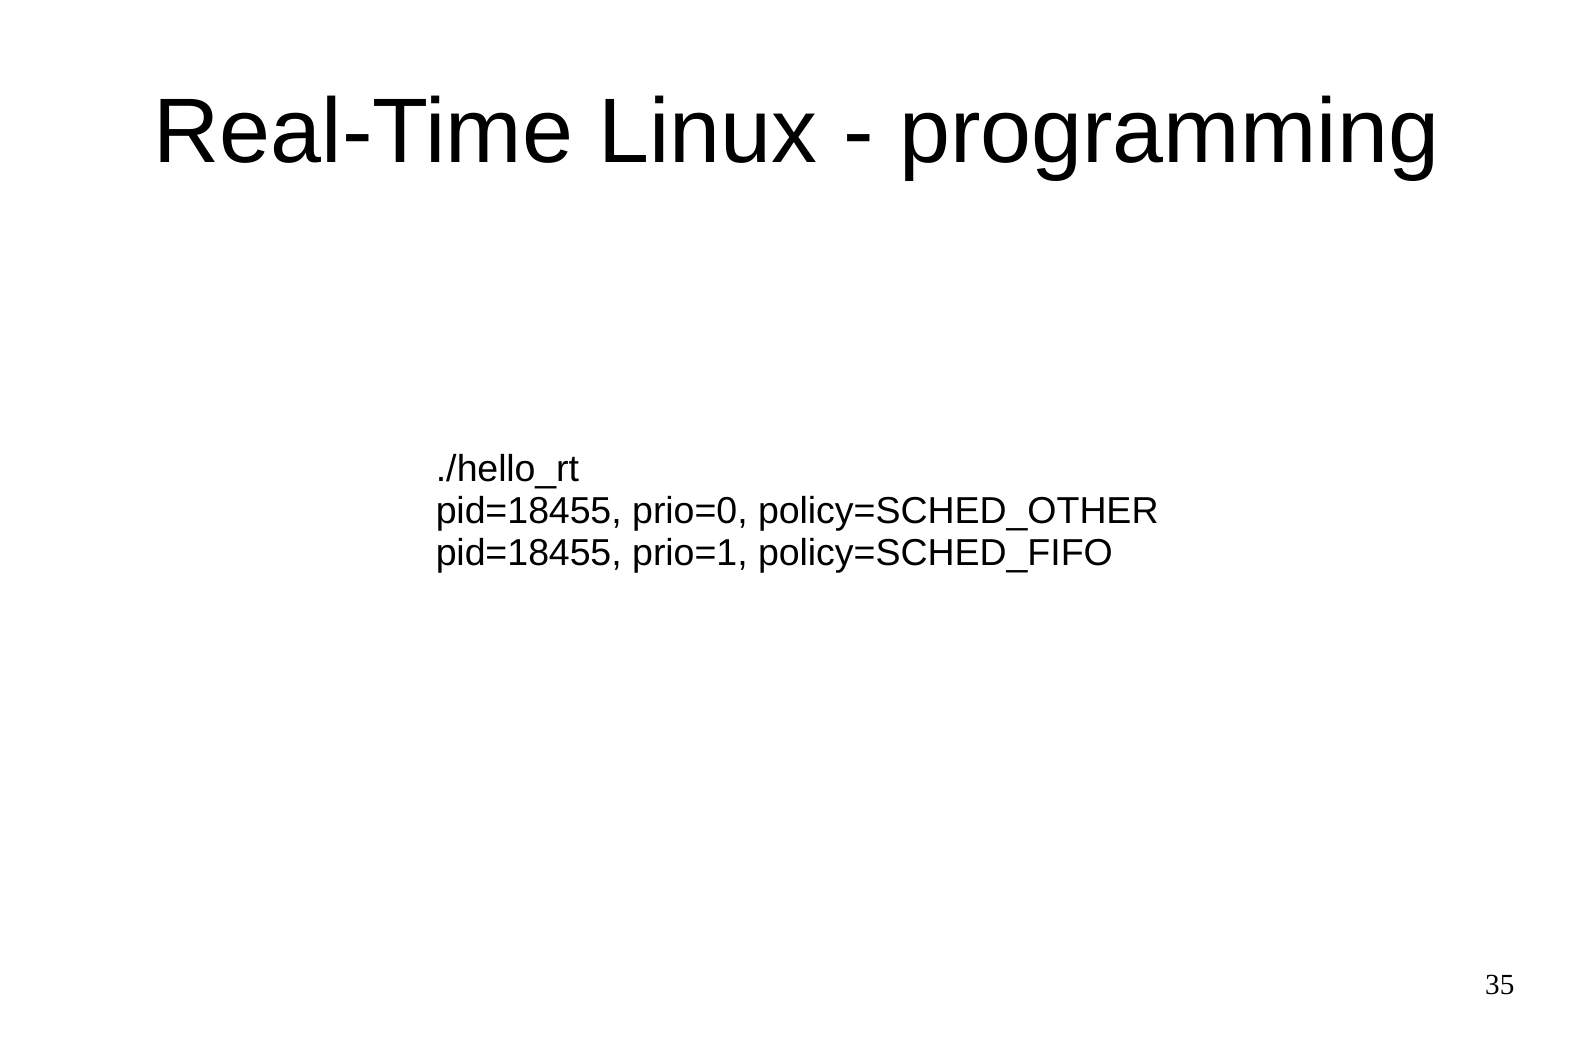

# Real-Time Linux - programming
./hello_rt
pid=18455, prio=0, policy=SCHED_OTHER
pid=18455, prio=1, policy=SCHED_FIFO
35